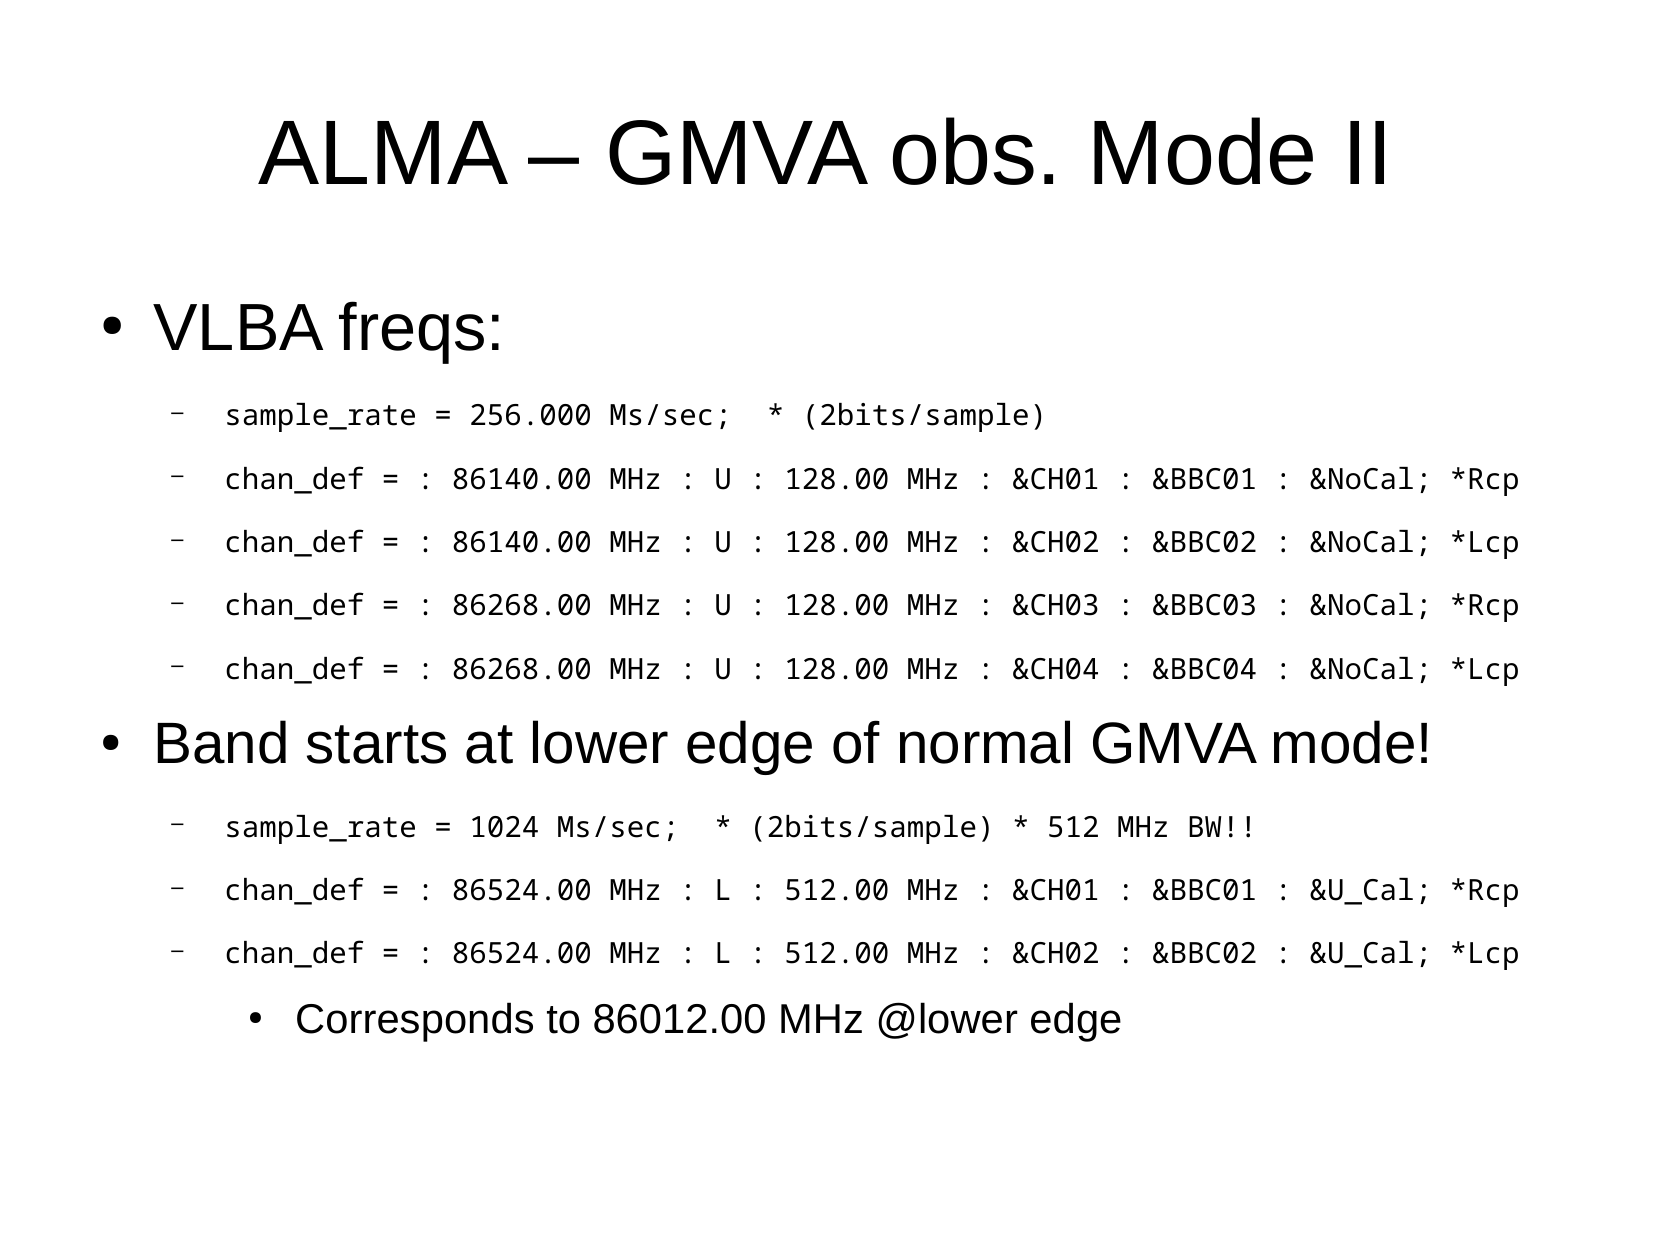

# ALMA – GMVA obs. Mode II
VLBA freqs:
sample_rate = 256.000 Ms/sec; * (2bits/sample)
chan_def = : 86140.00 MHz : U : 128.00 MHz : &CH01 : &BBC01 : &NoCal; *Rcp
chan_def = : 86140.00 MHz : U : 128.00 MHz : &CH02 : &BBC02 : &NoCal; *Lcp
chan_def = : 86268.00 MHz : U : 128.00 MHz : &CH03 : &BBC03 : &NoCal; *Rcp
chan_def = : 86268.00 MHz : U : 128.00 MHz : &CH04 : &BBC04 : &NoCal; *Lcp
Band starts at lower edge of normal GMVA mode!
sample_rate = 1024 Ms/sec; * (2bits/sample) * 512 MHz BW!!
chan_def = : 86524.00 MHz : L : 512.00 MHz : &CH01 : &BBC01 : &U_Cal; *Rcp
chan_def = : 86524.00 MHz : L : 512.00 MHz : &CH02 : &BBC02 : &U_Cal; *Lcp
Corresponds to 86012.00 MHz @lower edge